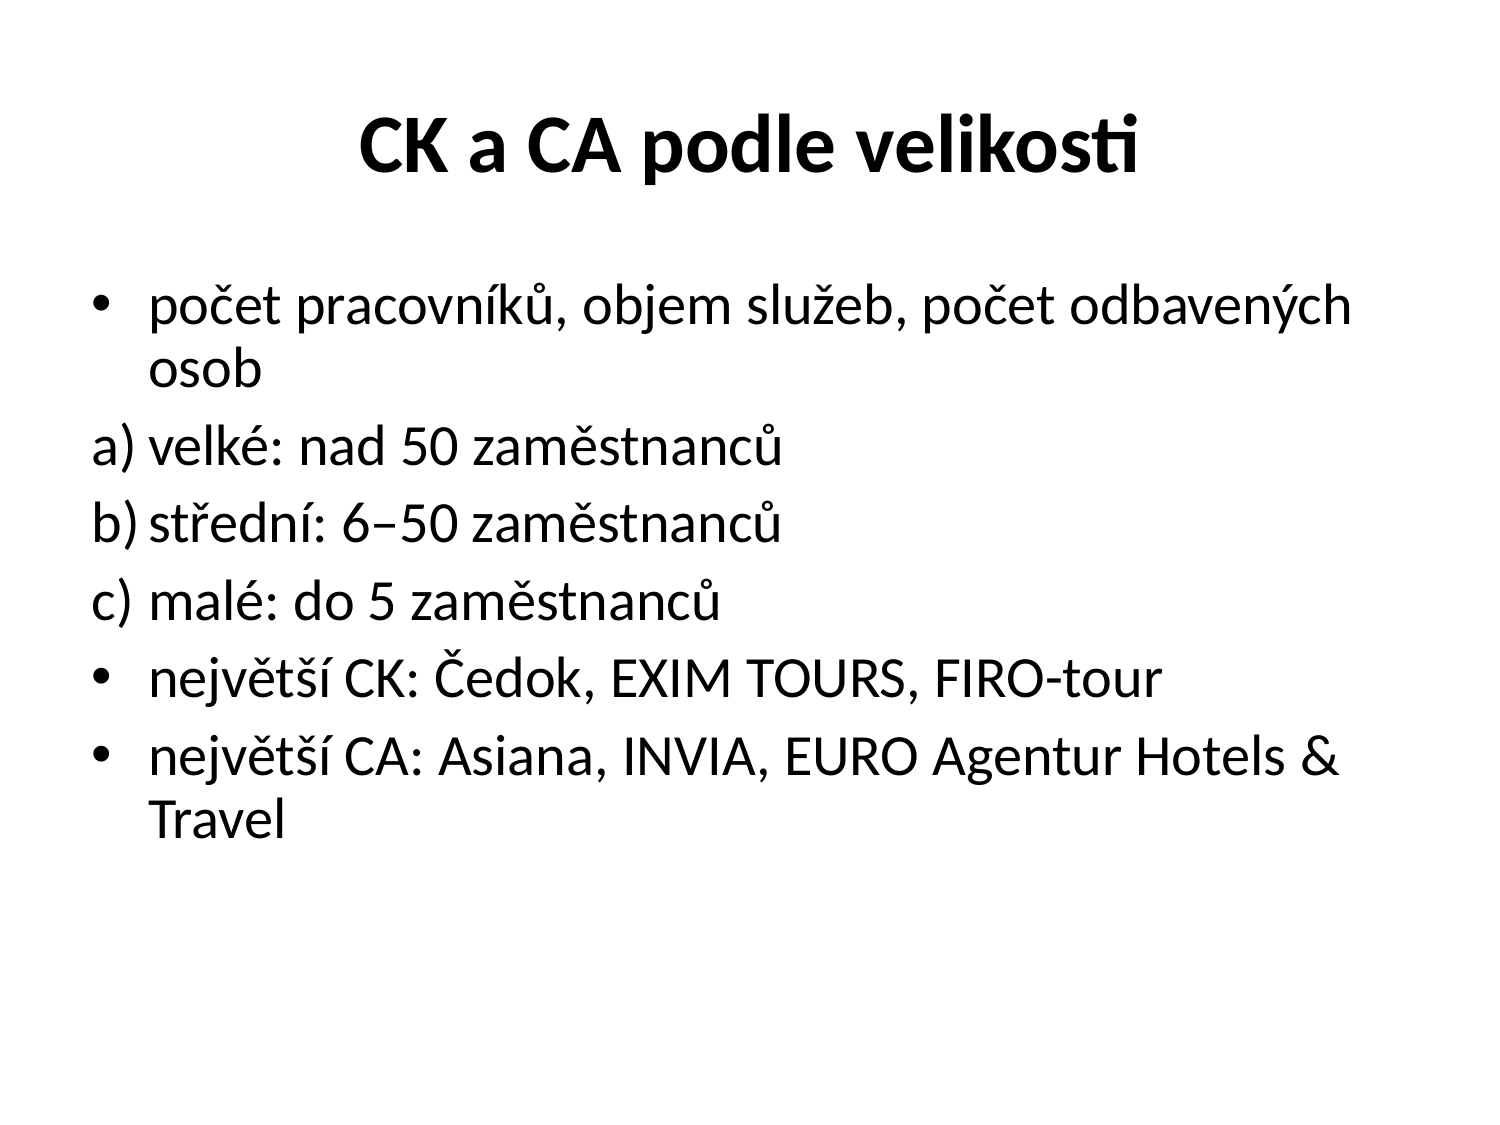

# CK a CA podle velikosti
počet pracovníků, objem služeb, počet odbavených osob
a)	velké: nad 50 zaměstnanců
b)	střední: 6–50 zaměstnanců
c)	malé: do 5 zaměstnanců
největší CK: Čedok, EXIM TOURS, FIRO-tour
největší CA: Asiana, INVIA, EURO Agentur Hotels & Travel